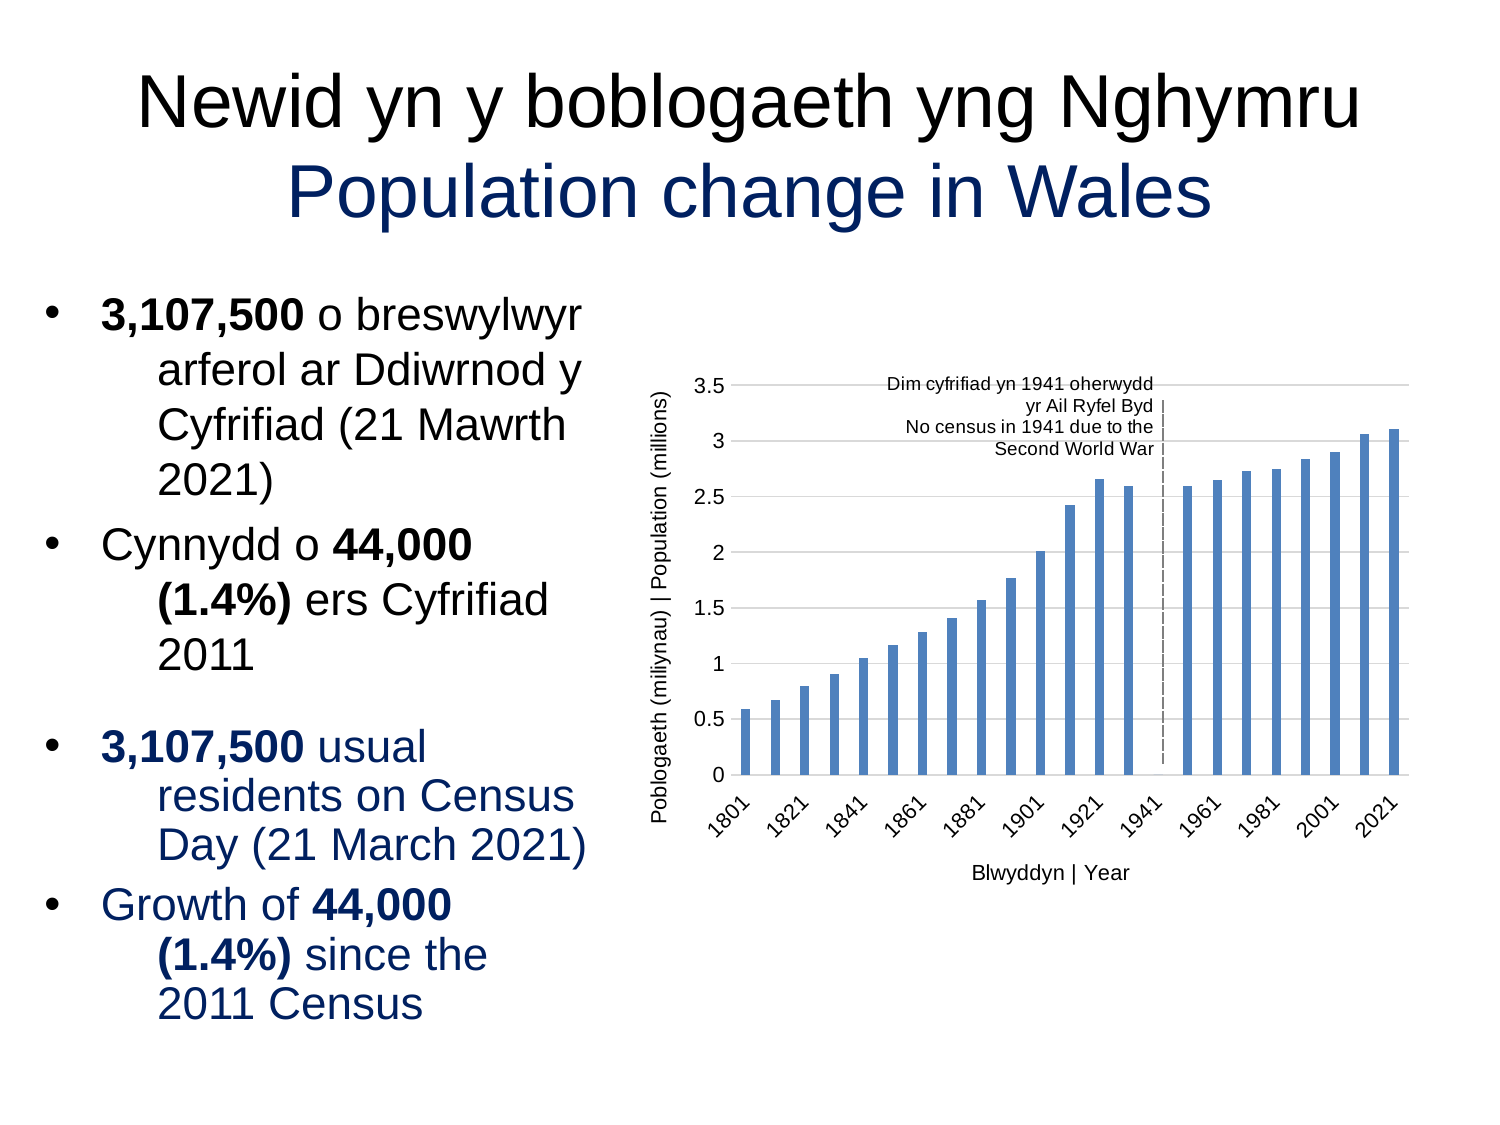

Newid yn y boblogaeth yng Nghymru
Population change in Wales
# 3,107,500 o breswylwyr arferol ar Ddiwrnod y Cyfrifiad (21 Mawrth 2021)
Cynnydd o 44,000 (1.4%) ers Cyfrifiad 2011
### Chart
| Category | Series1 |
|---|---|
| 1801 | 0.587245 |
| 1811 | 0.67334 |
| 1821 | 0.794154 |
| 1831 | 0.9044 |
| 1841 | 1.046266 |
| 1851 | 1.163139 |
| 1861 | 1.286323 |
| 1871 | 1.412583 |
| 1881 | 1.571705 |
| 1891 | 1.77143 |
| 1901 | 2.012876 |
| 1911 | 2.420921 |
| 1921 | 2.656474 |
| 1931 | 2.593332 |
| 1941 | 0.0 |
| 1951 | 2.598675 |
| 1961 | 2.644023 |
| 1971 | 2.731204 |
| 1981 | 2.74964 |
| 1991 | 2.835073 |
| 2001 | 2.903085 |
| 2011 | 3.063456 |
| 2021 | 3.1075 |3,107,500 usual residents on Census Day (21 March 2021)
Growth of 44,000 (1.4%) since the 2011 Census